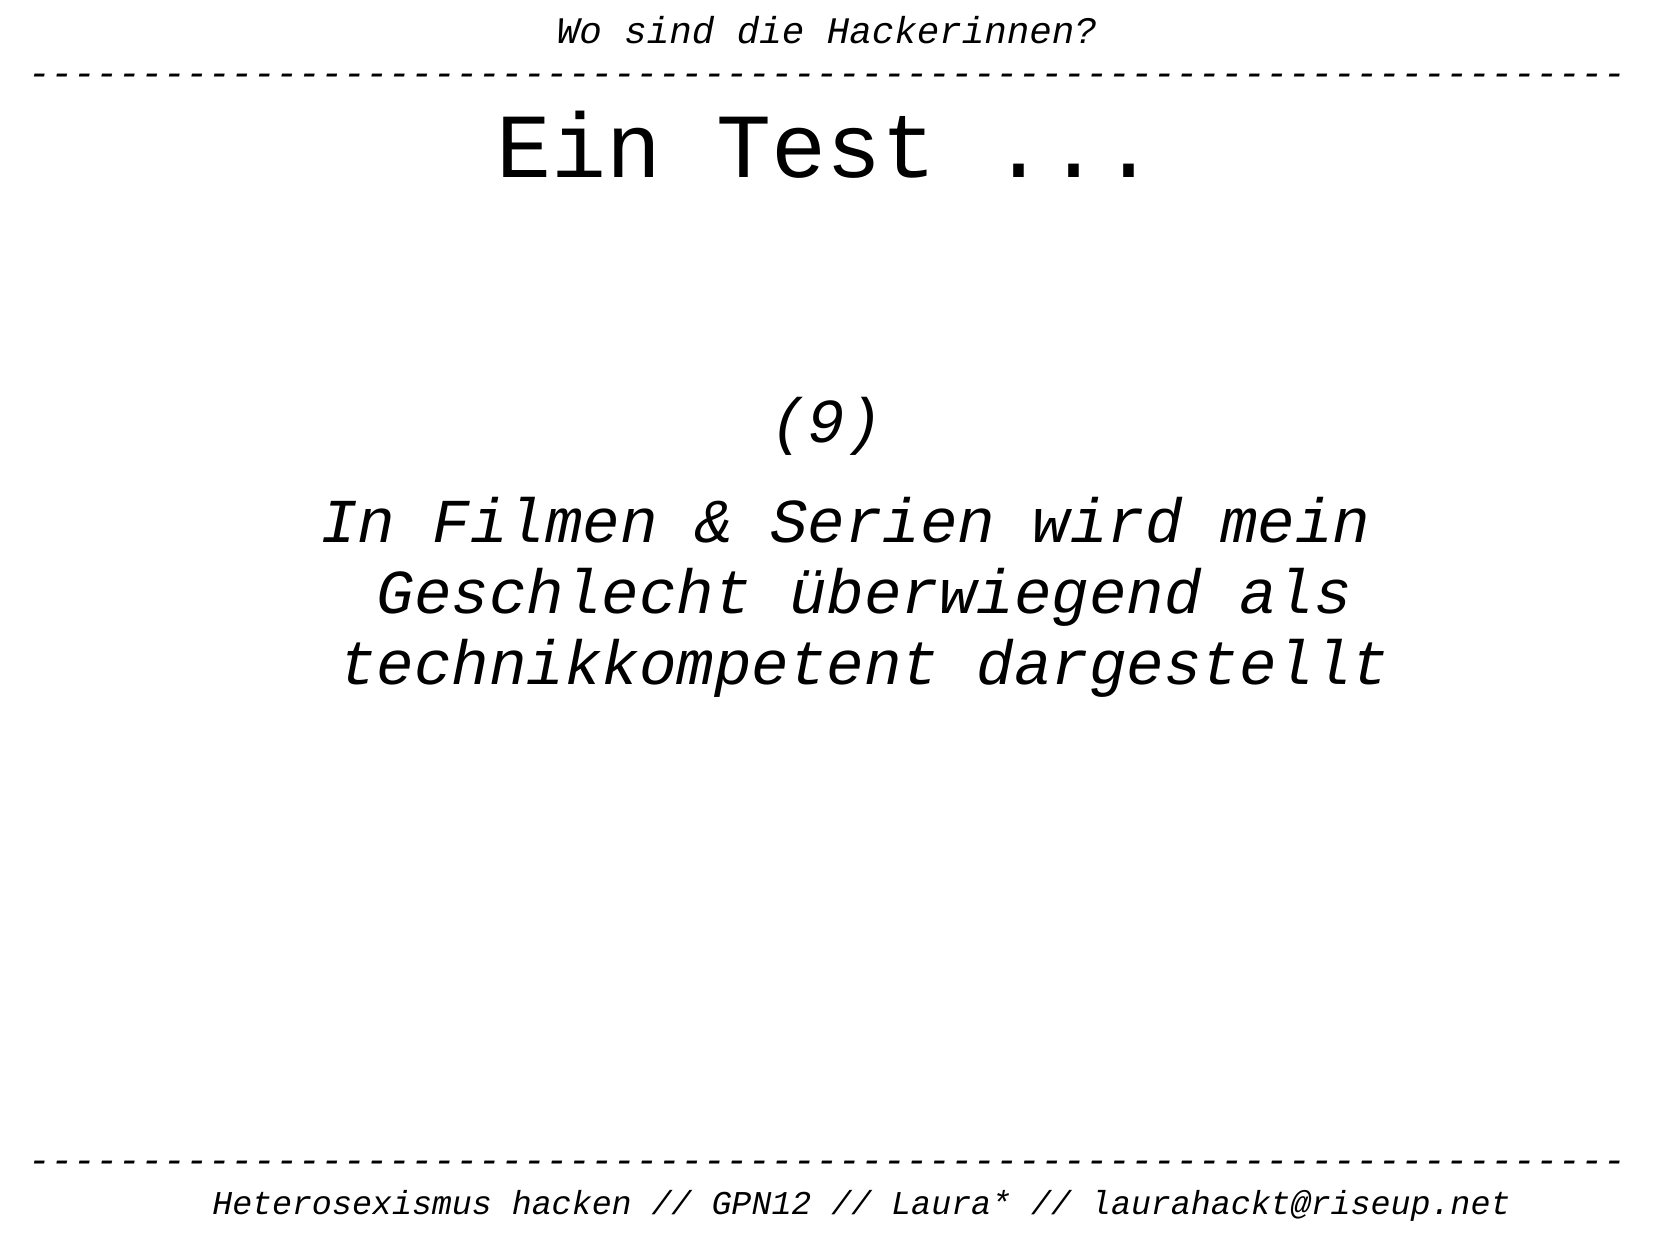

Wo sind die Hackerinnen?
-----------------------------------------------------------------------
# Ein Test ...
(9)
In Filmen & Serien wird mein Geschlecht überwiegend als technikkompetent dargestellt
-----------------------------------------------------------------------
Heterosexismus hacken // GPN12 // Laura* // laurahackt@riseup.net